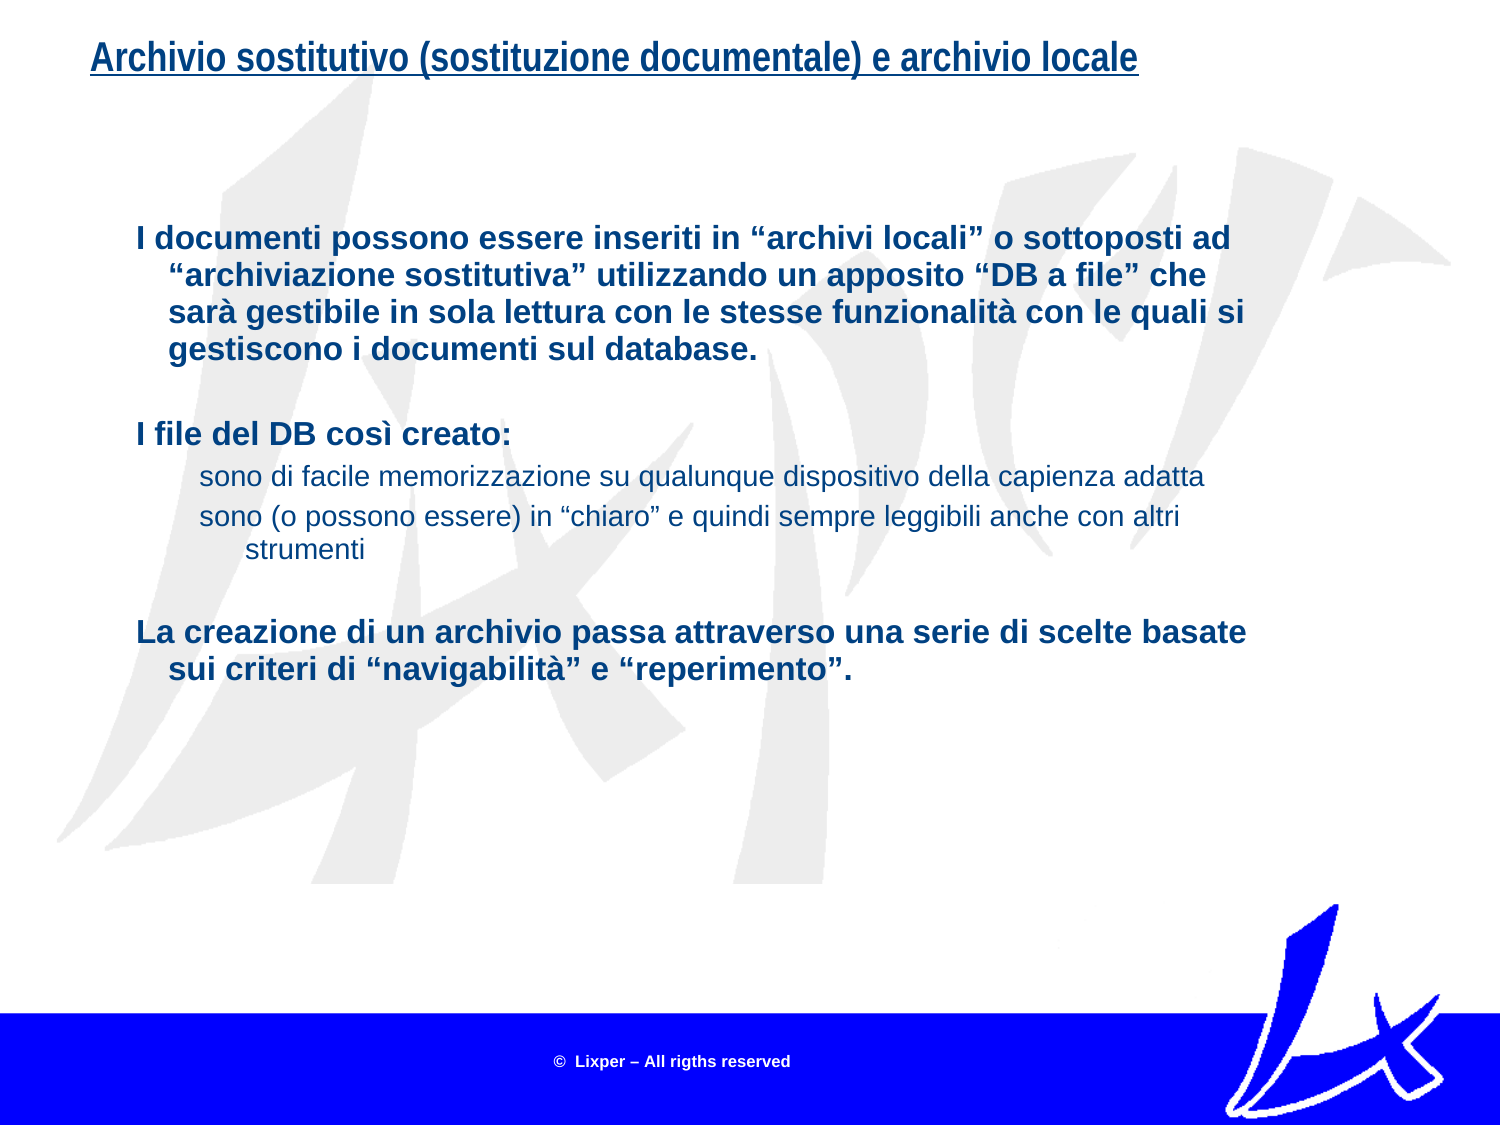

# Archivio sostitutivo (sostituzione documentale) e archivio locale
I documenti possono essere inseriti in “archivi locali” o sottoposti ad “archiviazione sostitutiva” utilizzando un apposito “DB a file” che sarà gestibile in sola lettura con le stesse funzionalità con le quali si gestiscono i documenti sul database.
I file del DB così creato:
sono di facile memorizzazione su qualunque dispositivo della capienza adatta
sono (o possono essere) in “chiaro” e quindi sempre leggibili anche con altri strumenti
La creazione di un archivio passa attraverso una serie di scelte basate sui criteri di “navigabilità” e “reperimento”.